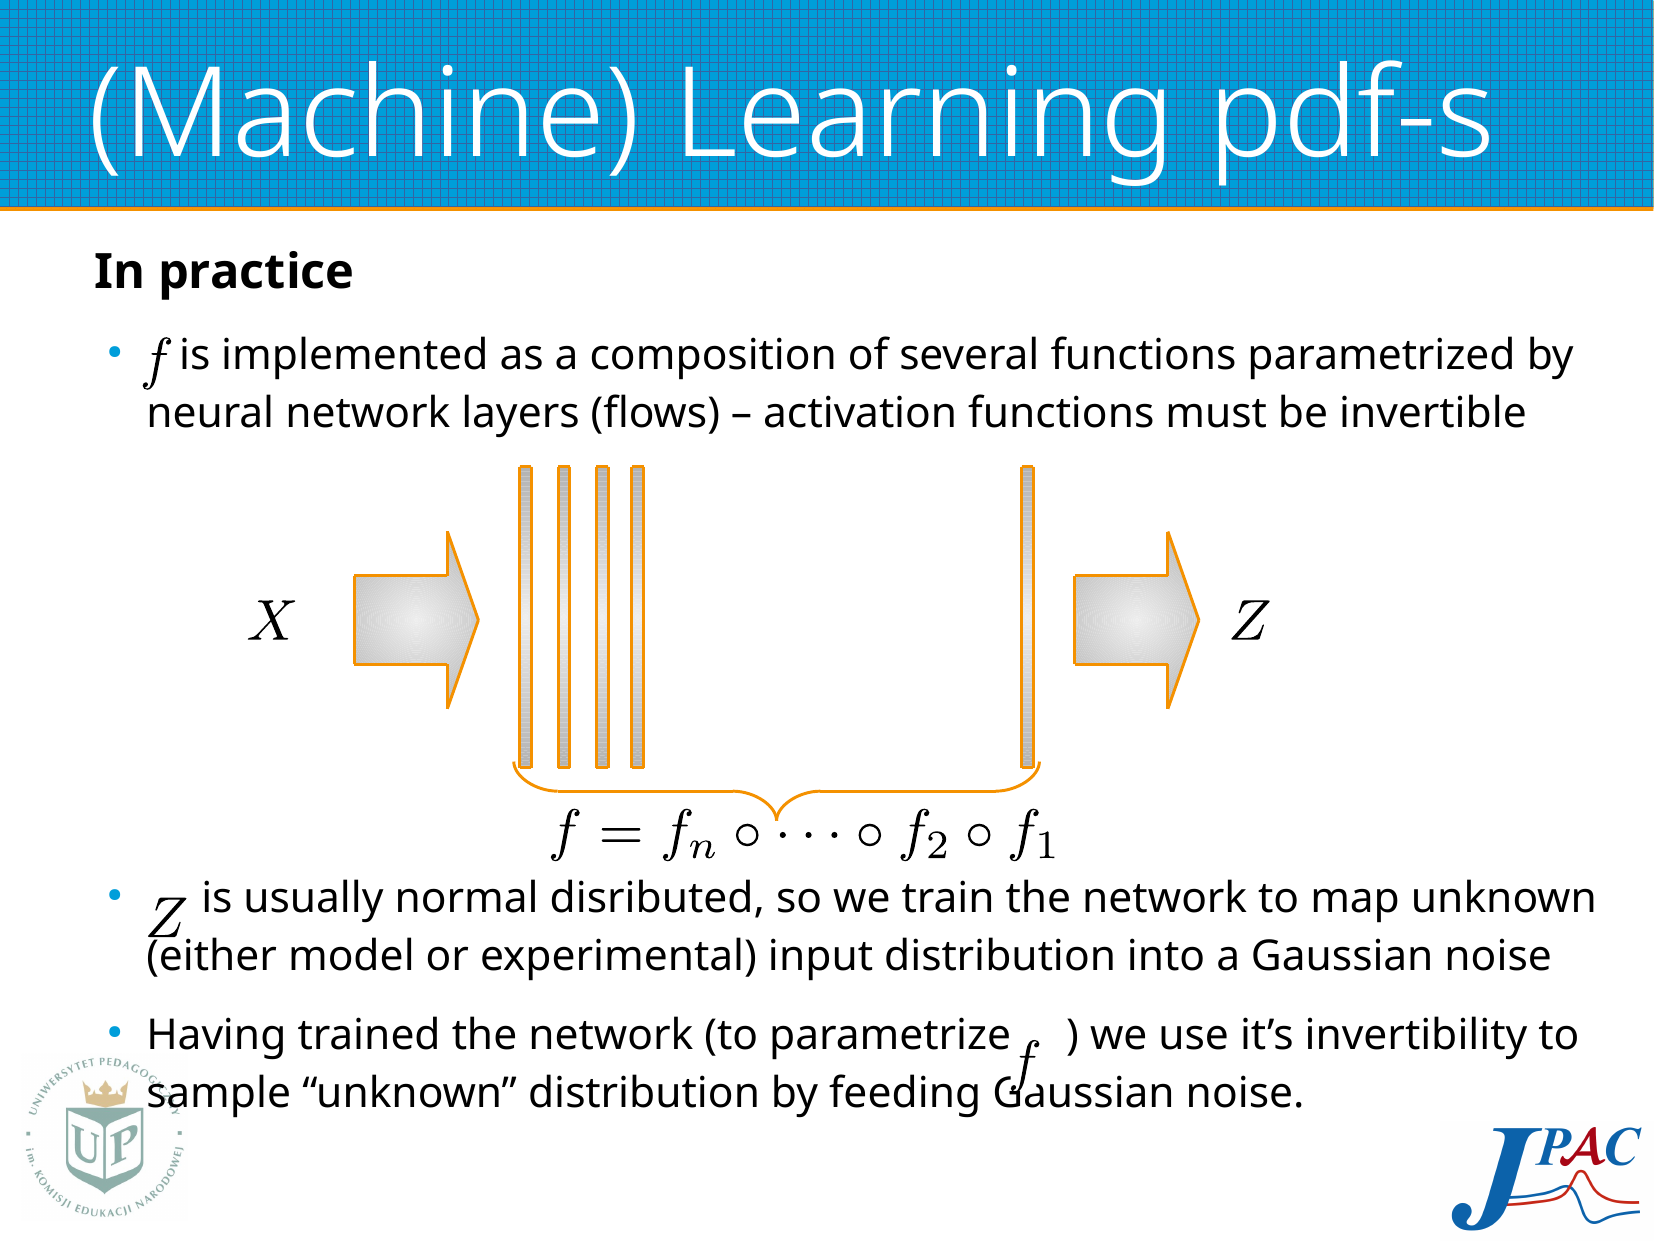

# (Machine) Learning pdf-s
In practice
 is implemented as a composition of several functions parametrized by neural network layers (flows) – activation functions must be invertible
 is usually normal disributed, so we train the network to map unknown (either model or experimental) input distribution into a Gaussian noise
Having trained the network (to parametrize ) we use it’s invertibility to sample “unknown” distribution by feeding Gaussian noise.